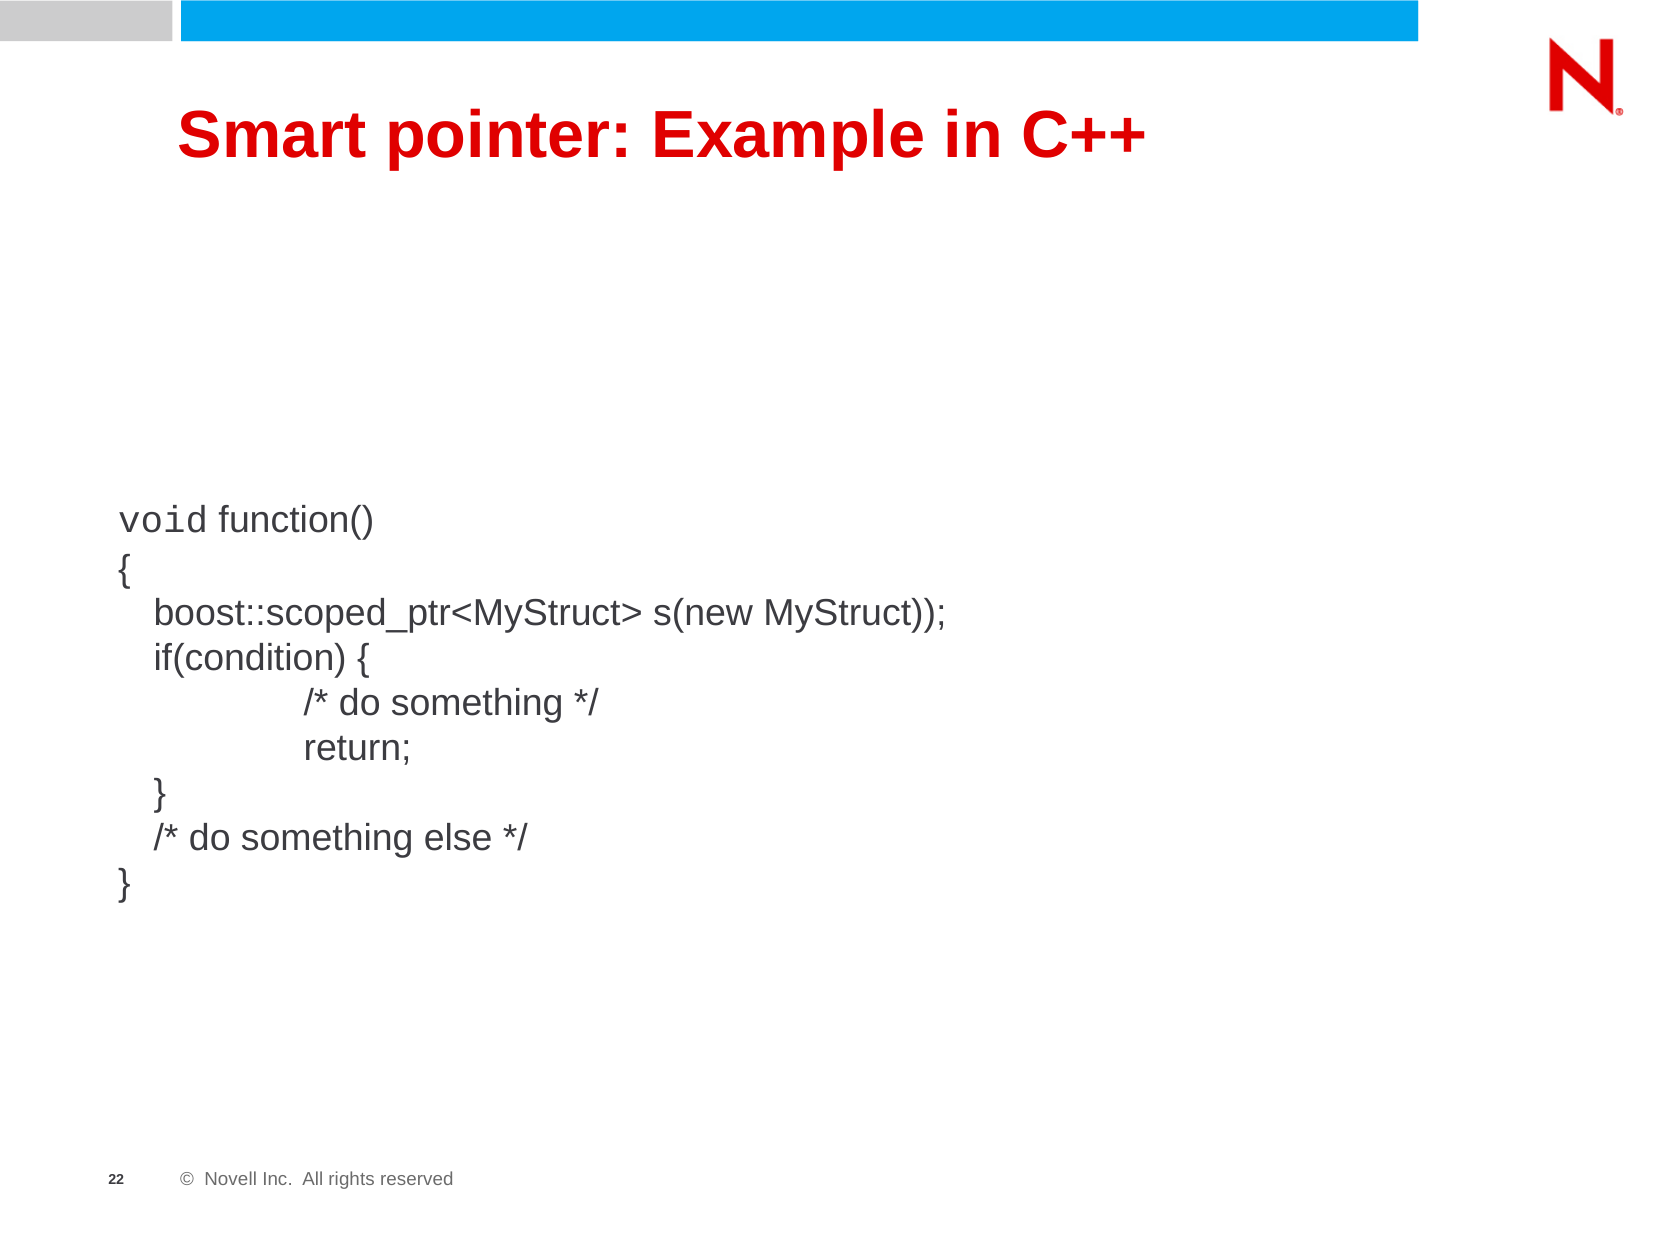

# Smart pointer: Example in C++
void function()
{
	boost::scoped_ptr<MyStruct> s(new MyStruct));
	if(condition) {
		/* do something */
		return;
	}
	/* do something else */
}